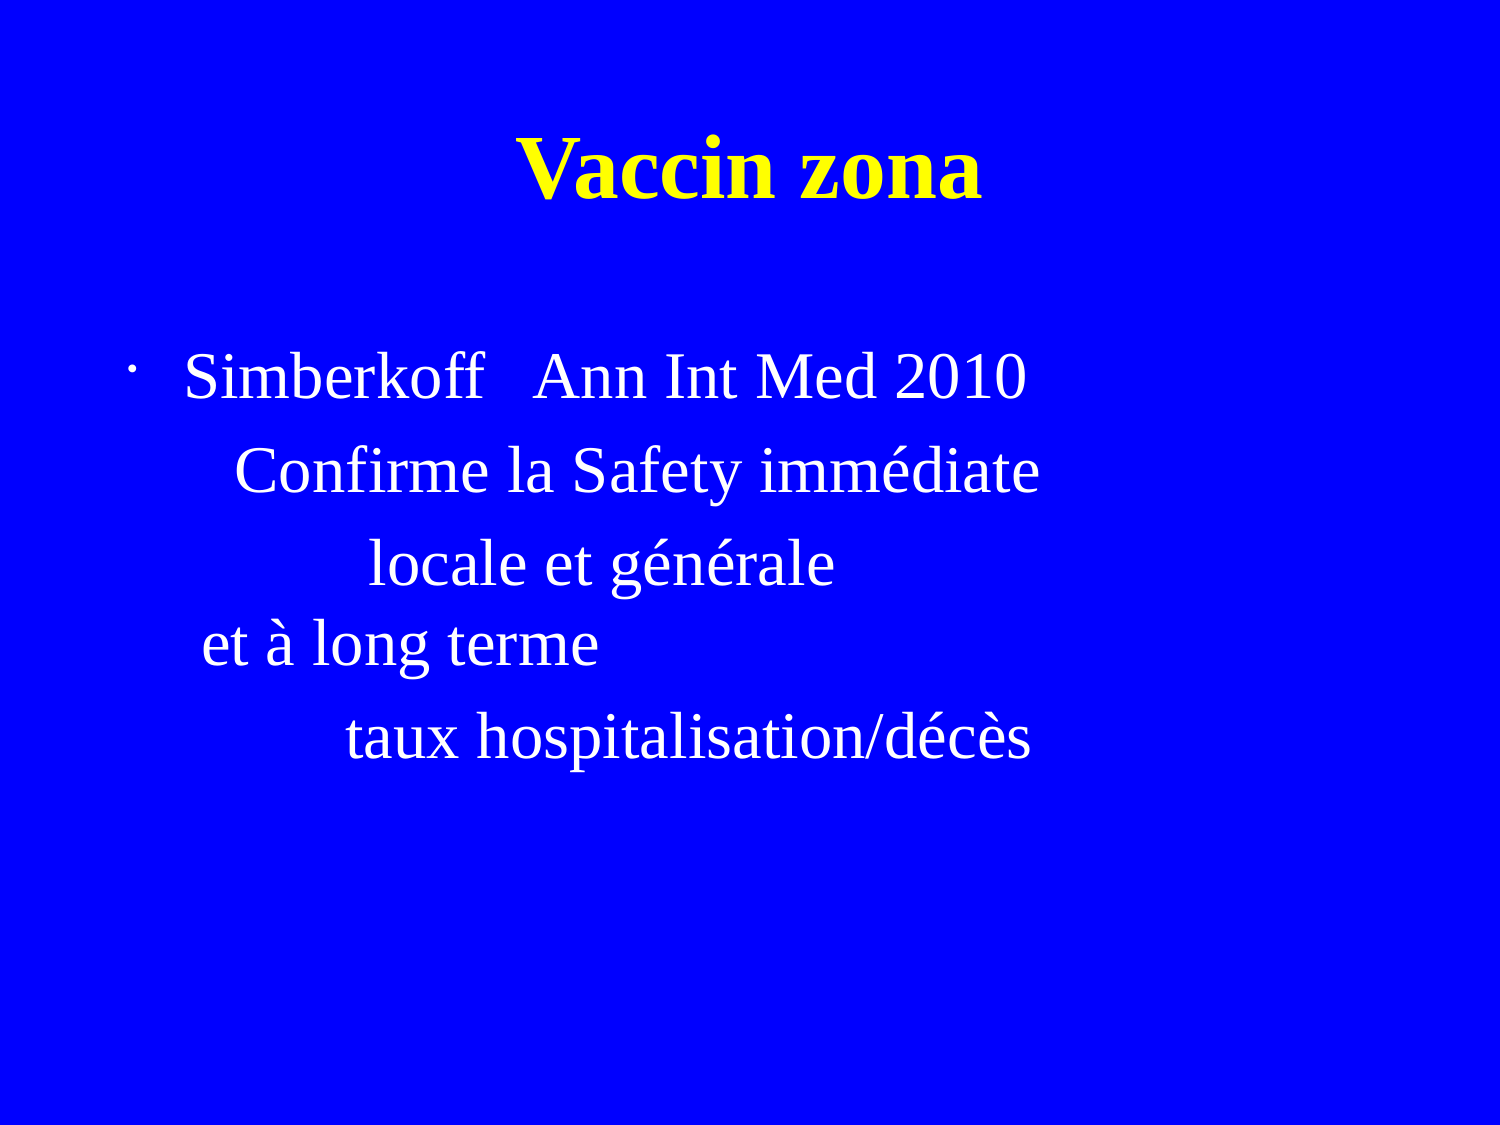

# Vaccin zona
Simberkoff Ann Int Med 2010
	 Confirme la Safety immédiate
	 locale et générale								et à long terme
 taux hospitalisation/décès